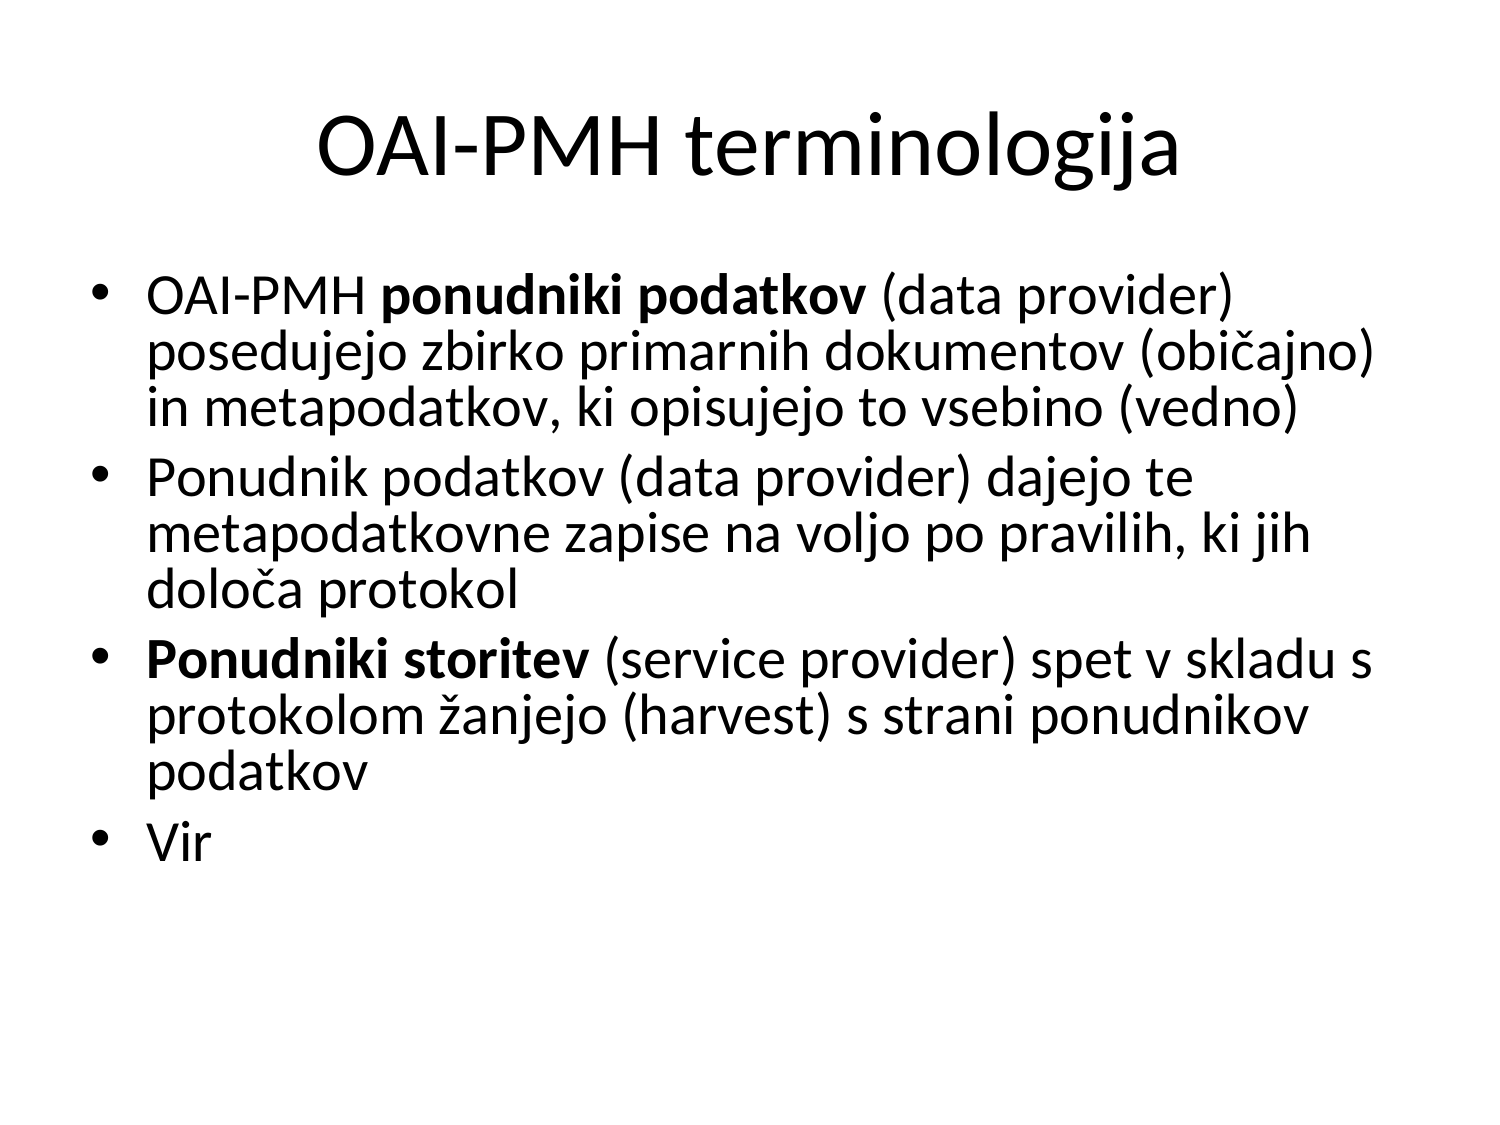

# OAI-PMH terminologija
OAI-PMH ponudniki podatkov (data provider) posedujejo zbirko primarnih dokumentov (običajno) in metapodatkov, ki opisujejo to vsebino (vedno)
Ponudnik podatkov (data provider) dajejo te metapodatkovne zapise na voljo po pravilih, ki jih določa protokol
Ponudniki storitev (service provider) spet v skladu s protokolom žanjejo (harvest) s strani ponudnikov podatkov
Vir